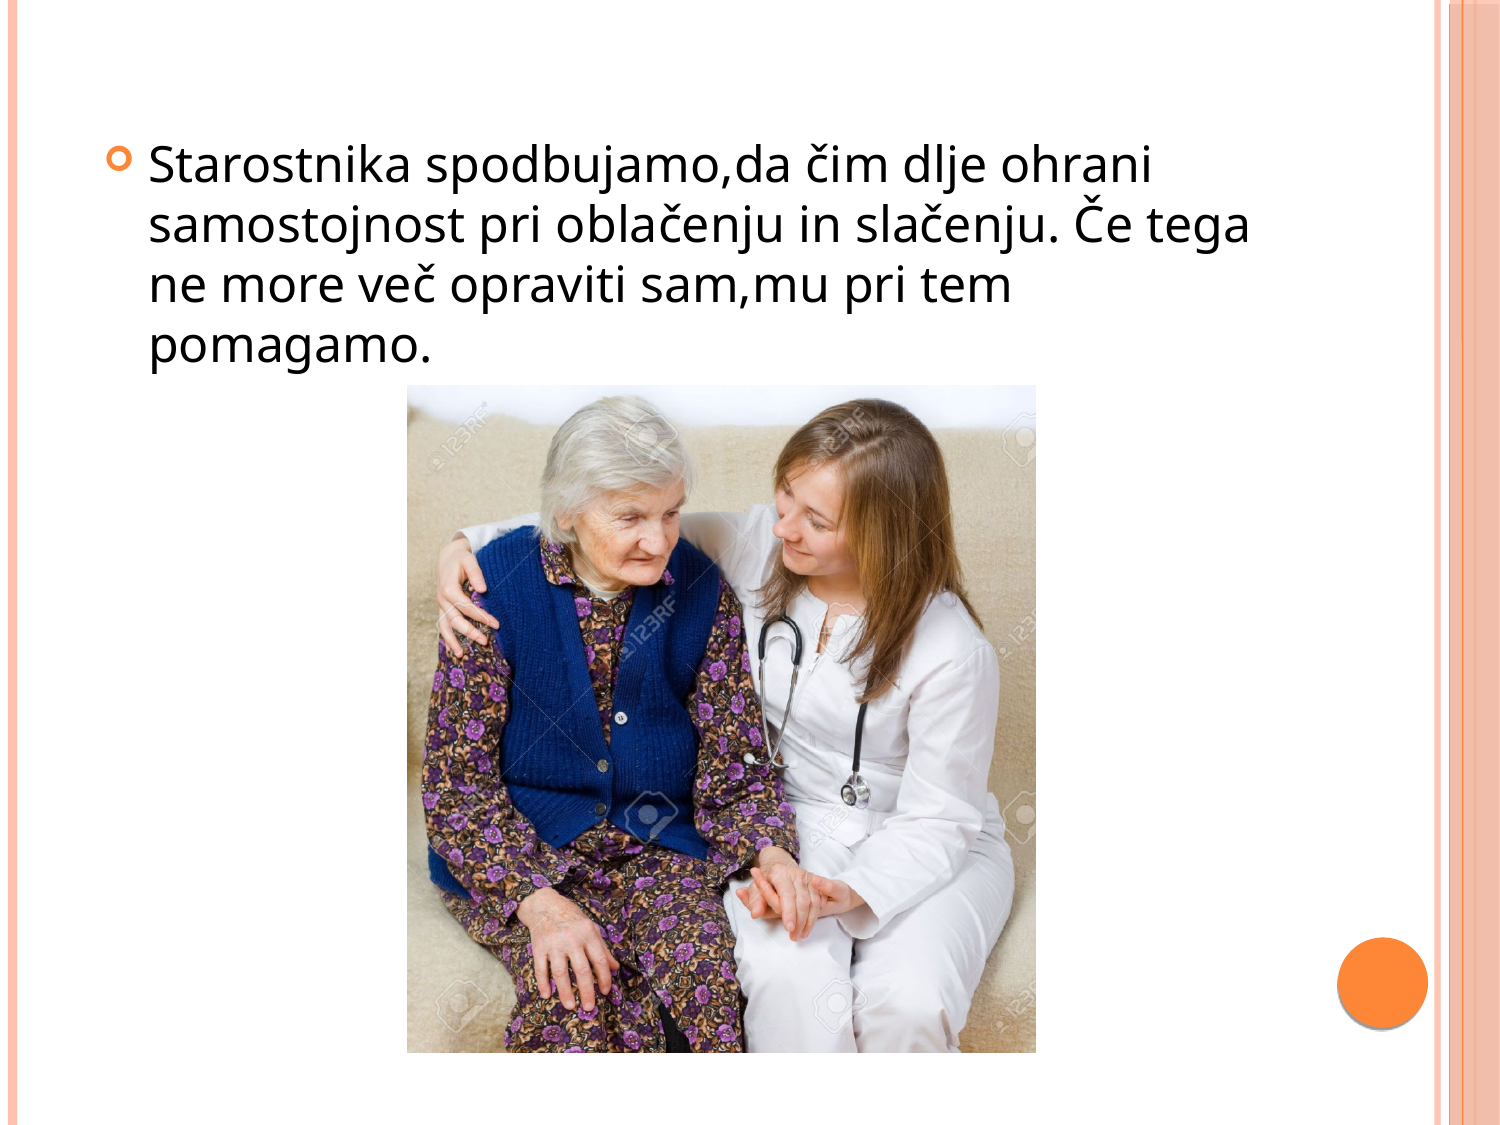

#
Starostnika spodbujamo,da čim dlje ohrani samostojnost pri oblačenju in slačenju. Če tega ne more več opraviti sam,mu pri tem pomagamo.